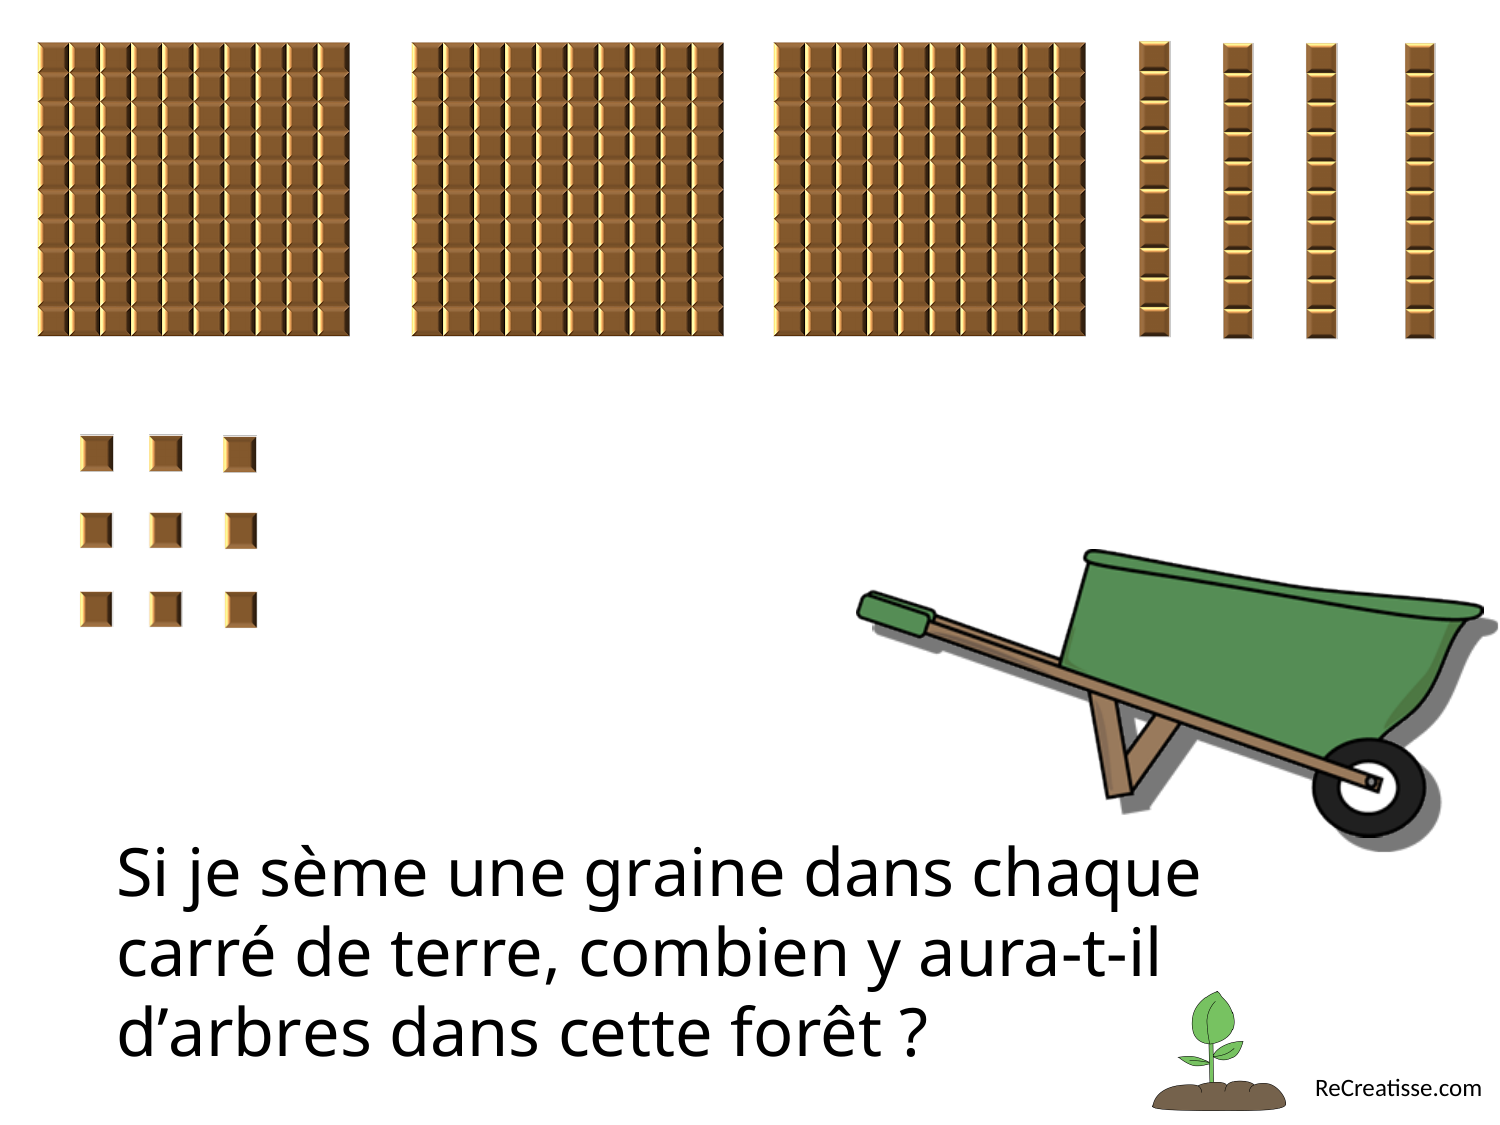

Si je sème une graine dans chaque
carré de terre, combien y aura-t-il
d’arbres dans cette forêt ?
ReCreatisse.com